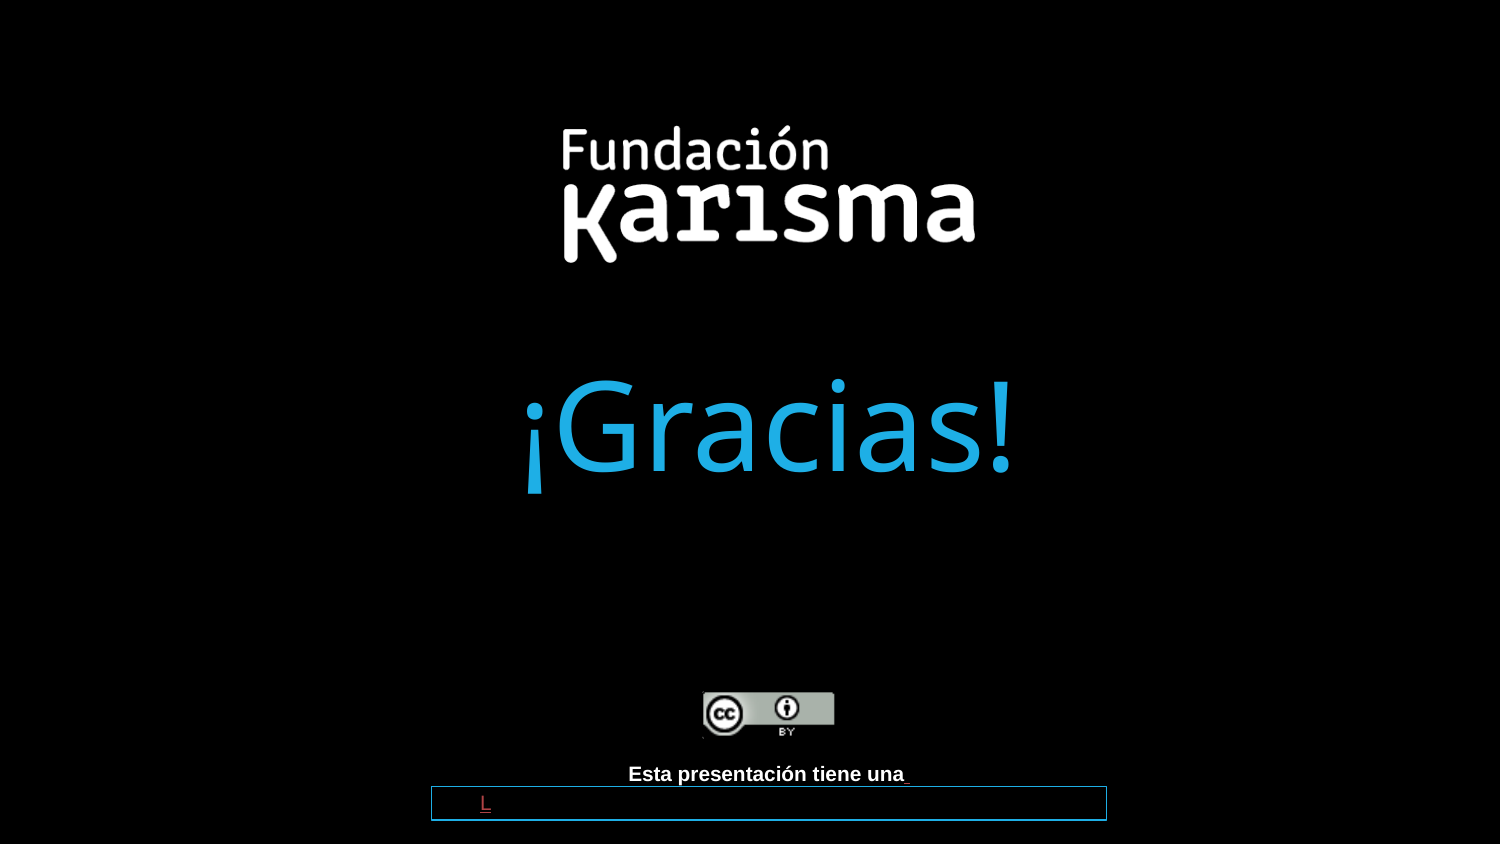

¡Gracias!
Esta presentación tiene una
Licencia Creative Commons Reconocimiento 4.0 Internacional.